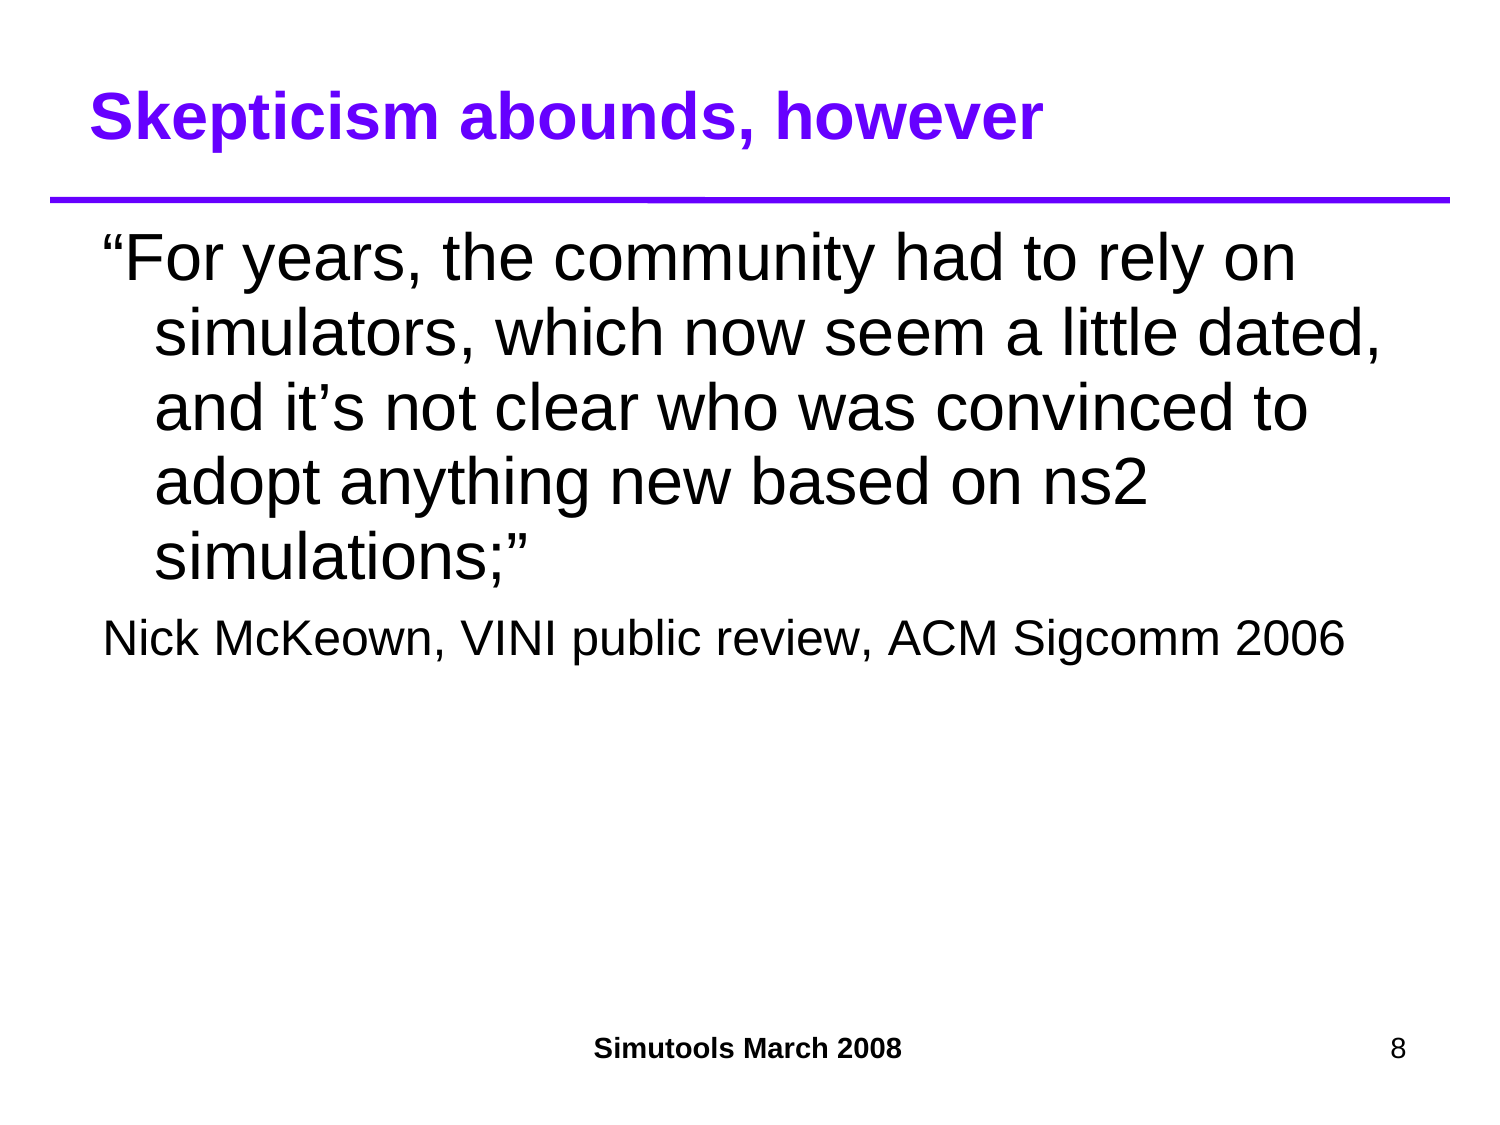

# Skepticism abounds, however
“For years, the community had to rely on simulators, which now seem a little dated, and it’s not clear who was convinced to adopt anything new based on ns2 simulations;”
Nick McKeown, VINI public review, ACM Sigcomm 2006
8